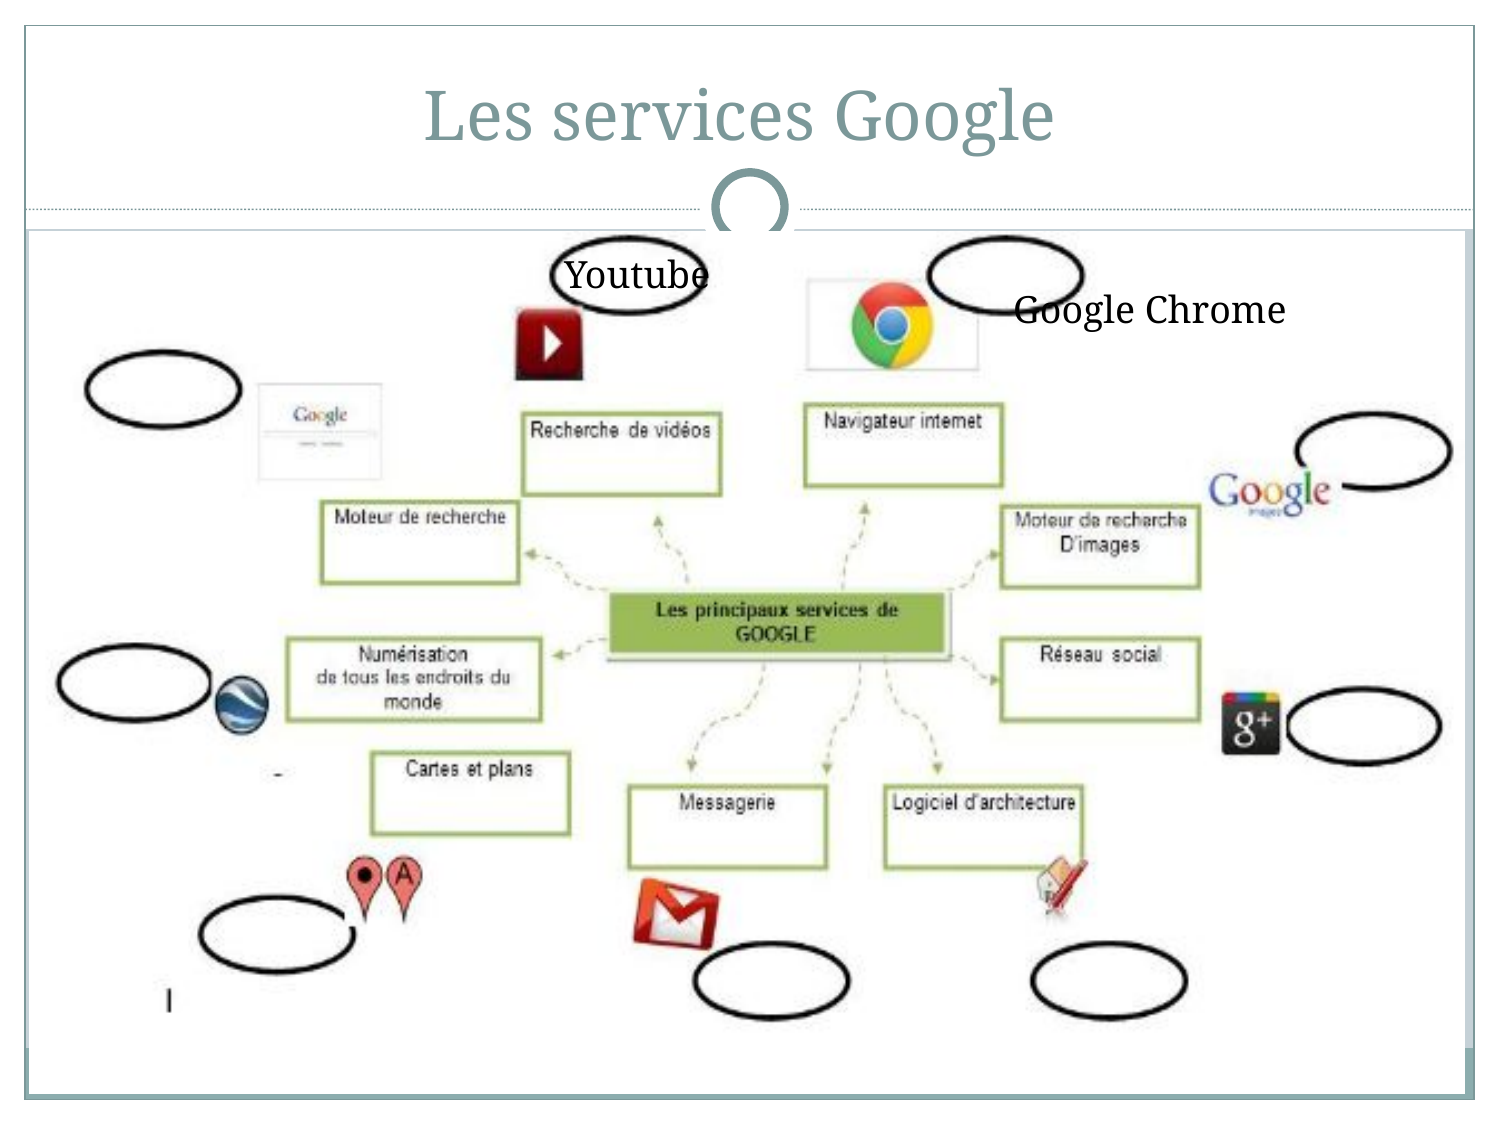

# Les services Google
Youtube
Google Chrome